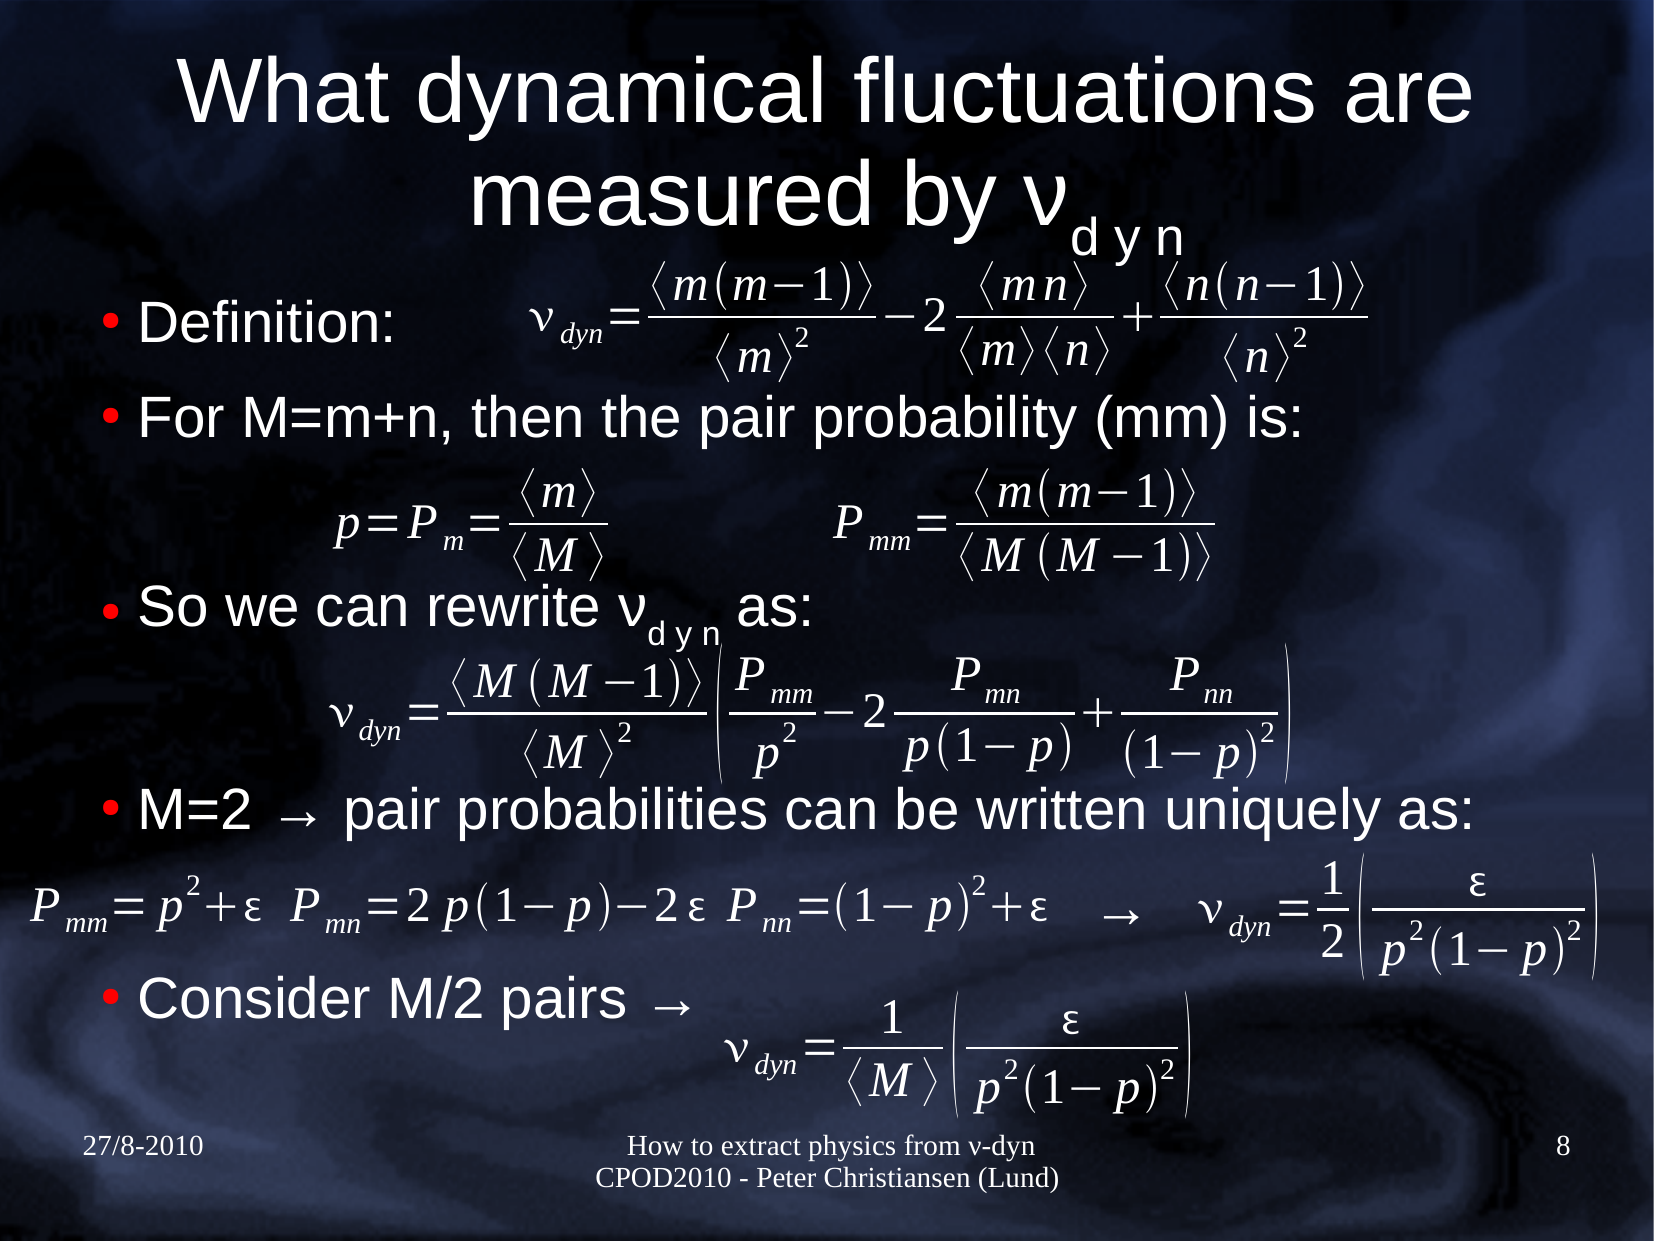

What dynamical fluctuations are measured by νd y n
# Definition:
For M=m+n, then the pair probability (mm) is:
So we can rewrite νd y n as:
M=2 → pair probabilities can be written uniquely as:
Consider M/2 pairs →
→
27/8-2010
8